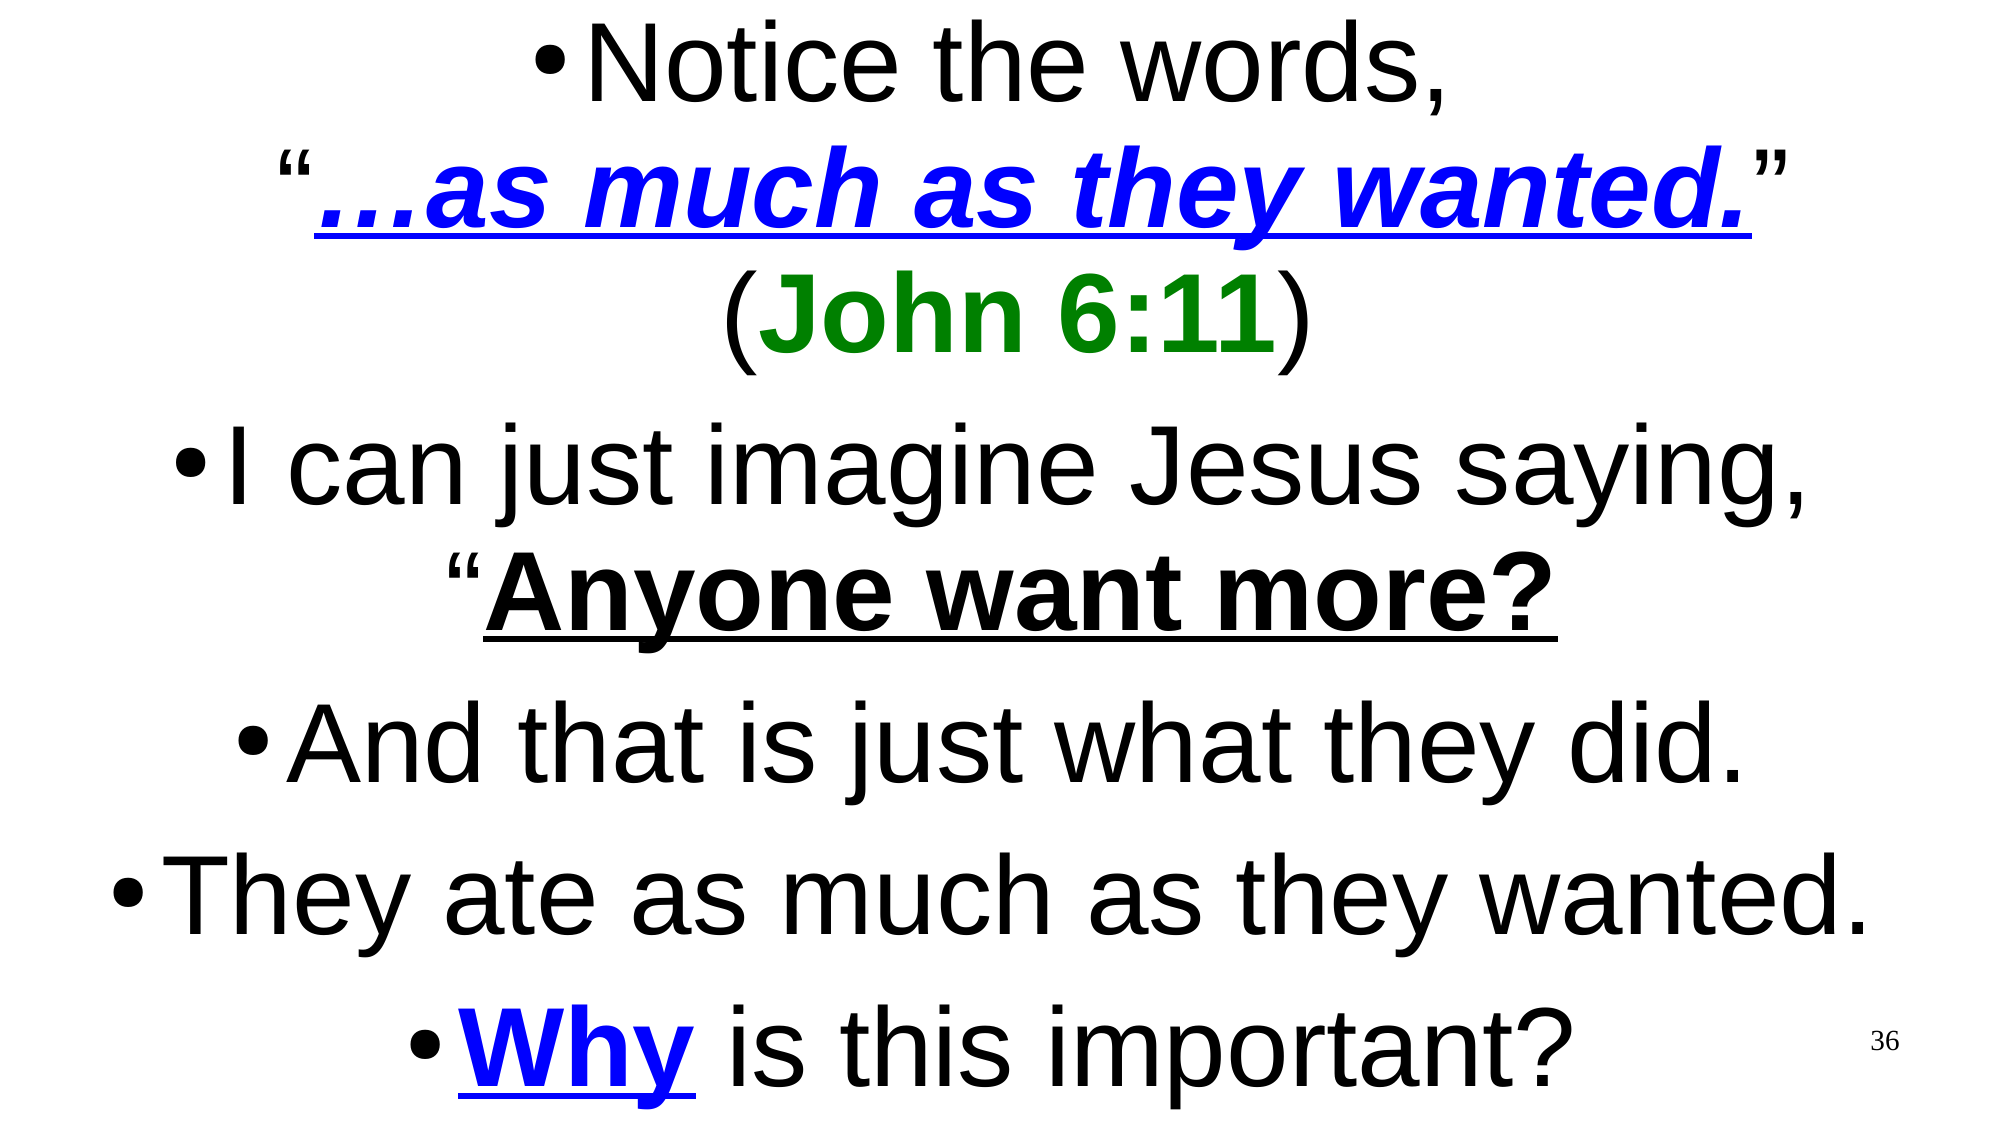

# Notice the words,  “…as much as they wanted.” (John 6:11)
I can just imagine Jesus saying, 
“Anyone want more?
And that is just what they did.
They ate as much as they wanted.
Why is this important?
36